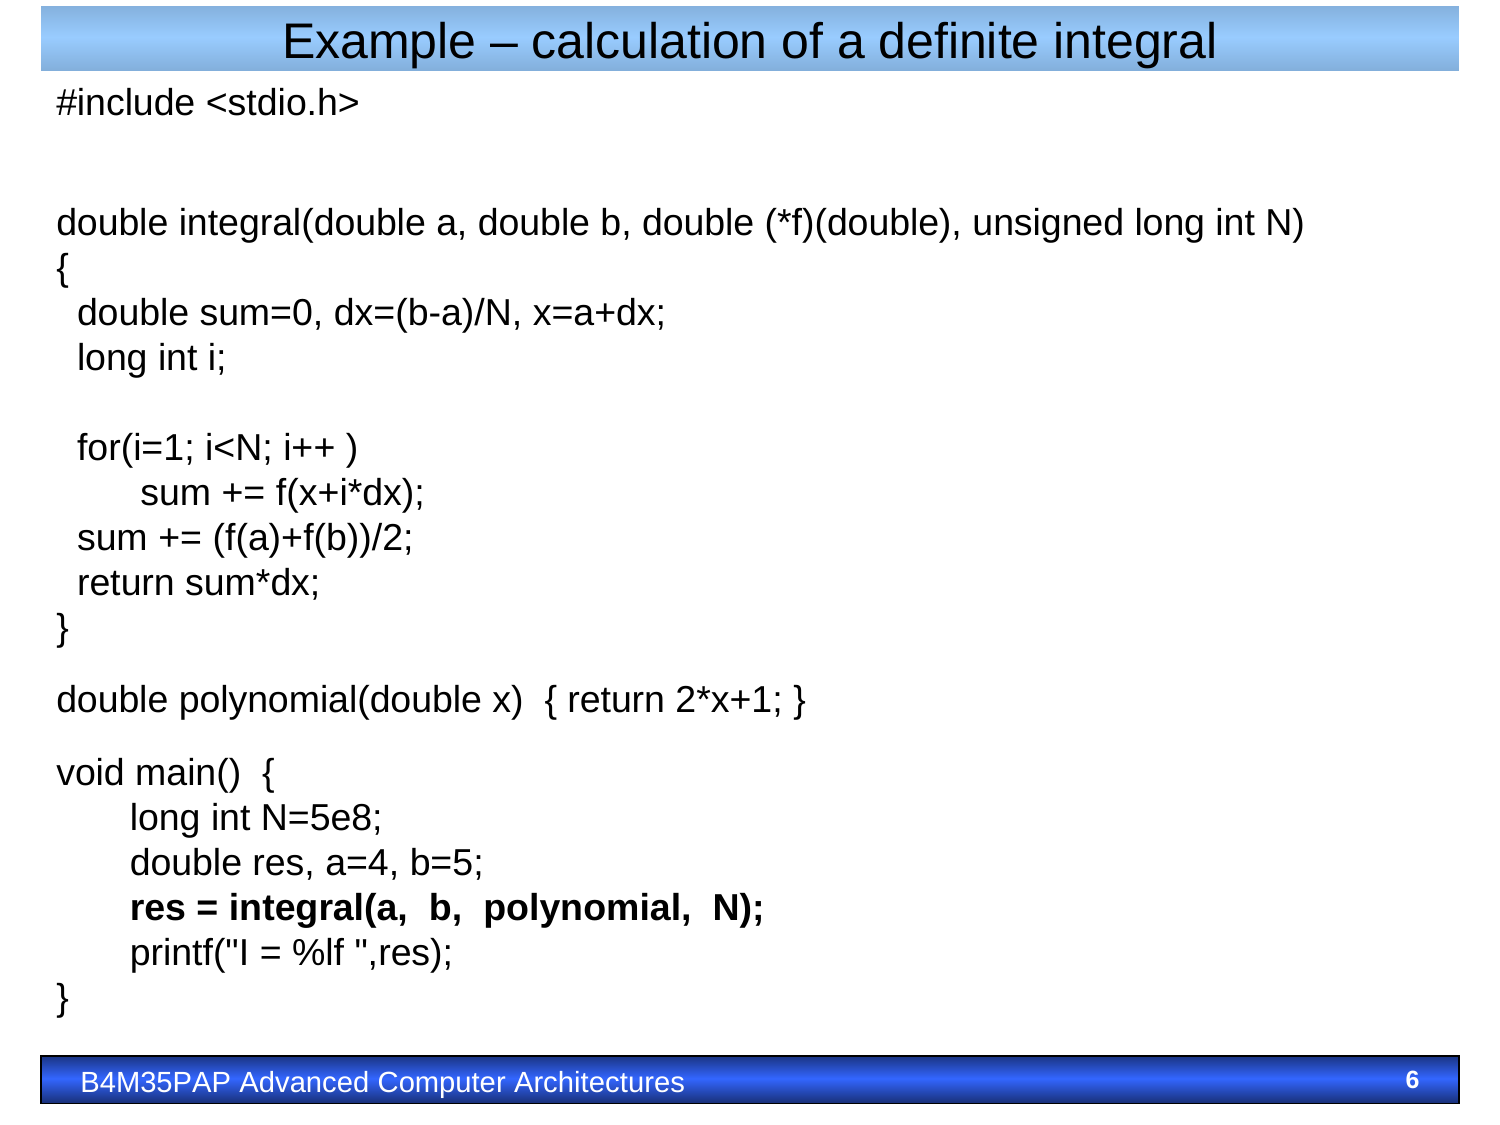

# Example – calculation of a definite integral
#include <stdio.h>
double integral(double a, double b, double (*f)(double), unsigned long int N)
{
 double sum=0, dx=(b-a)/N, x=a+dx;
 long int i;
 for(i=1; i<N; i++ )
	 sum += f(x+i*dx);
 sum += (f(a)+f(b))/2;
 return sum*dx;
}
double polynomial(double x) { return 2*x+1; }
void main() {
	long int N=5e8;
	double res, a=4, b=5;
	res = integral(a, b, polynomial, N);
	printf("I = %lf ",res);
}